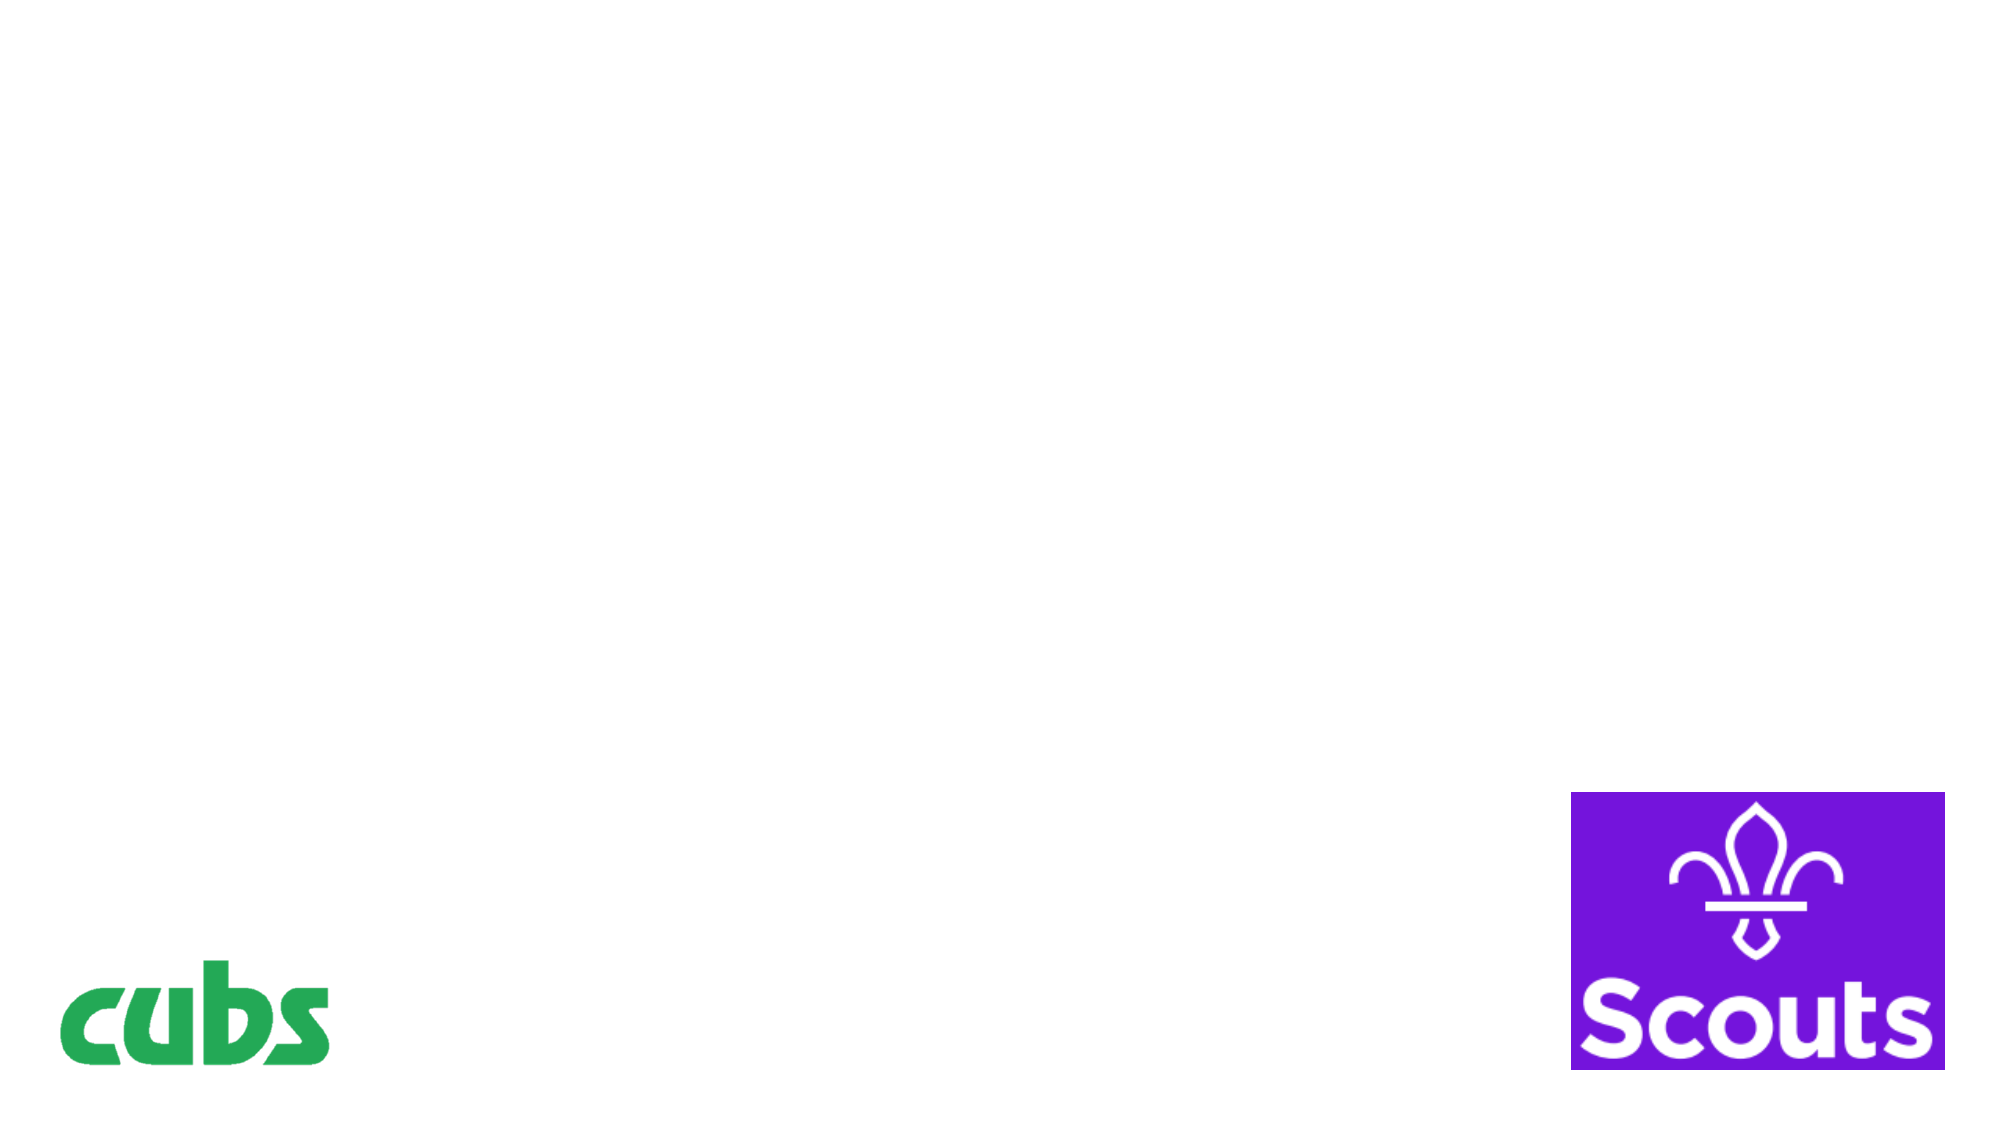

The End!
Wishing you all a
MERRY CHRISTMAS
and a Happy New Year